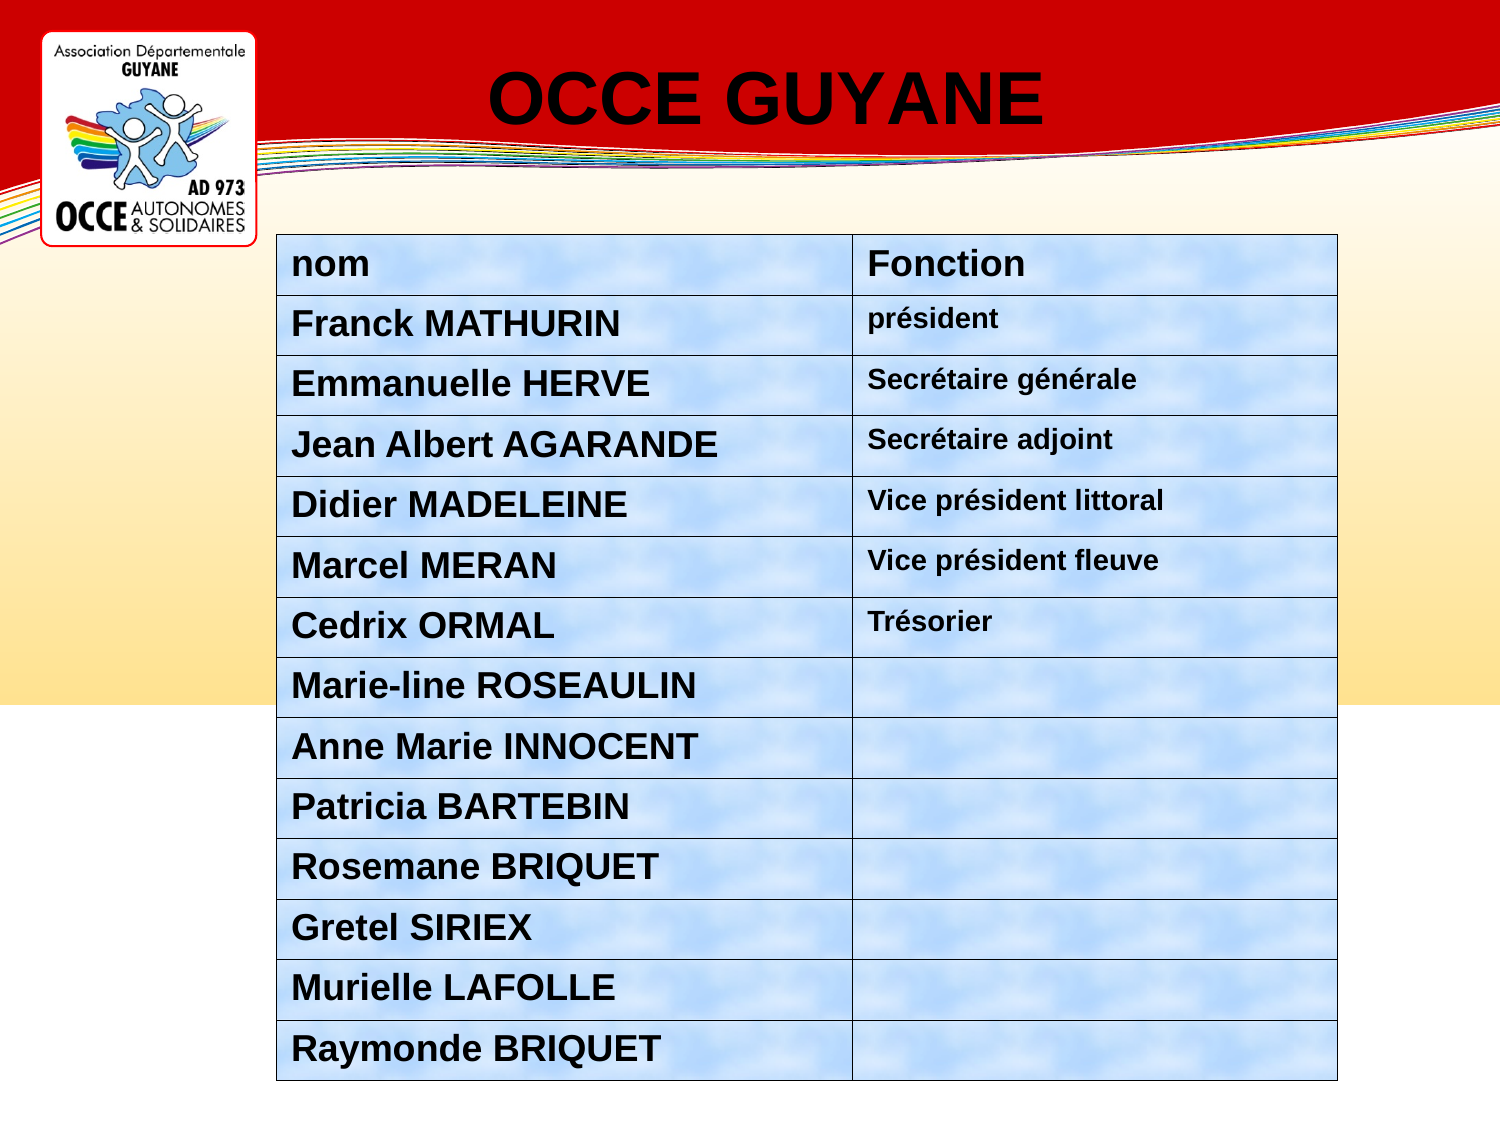

OCCE GUYANE
| nom | Fonction |
| --- | --- |
| Franck MATHURIN | président |
| Emmanuelle HERVE | Secrétaire générale |
| Jean Albert AGARANDE | Secrétaire adjoint |
| Didier MADELEINE | Vice président littoral |
| Marcel MERAN | Vice président fleuve |
| Cedrix ORMAL | Trésorier |
| Marie-line ROSEAULIN | |
| Anne Marie INNOCENT | |
| Patricia BARTEBIN | |
| Rosemane BRIQUET | |
| Gretel SIRIEX | |
| Murielle LAFOLLE | |
| Raymonde BRIQUET | |